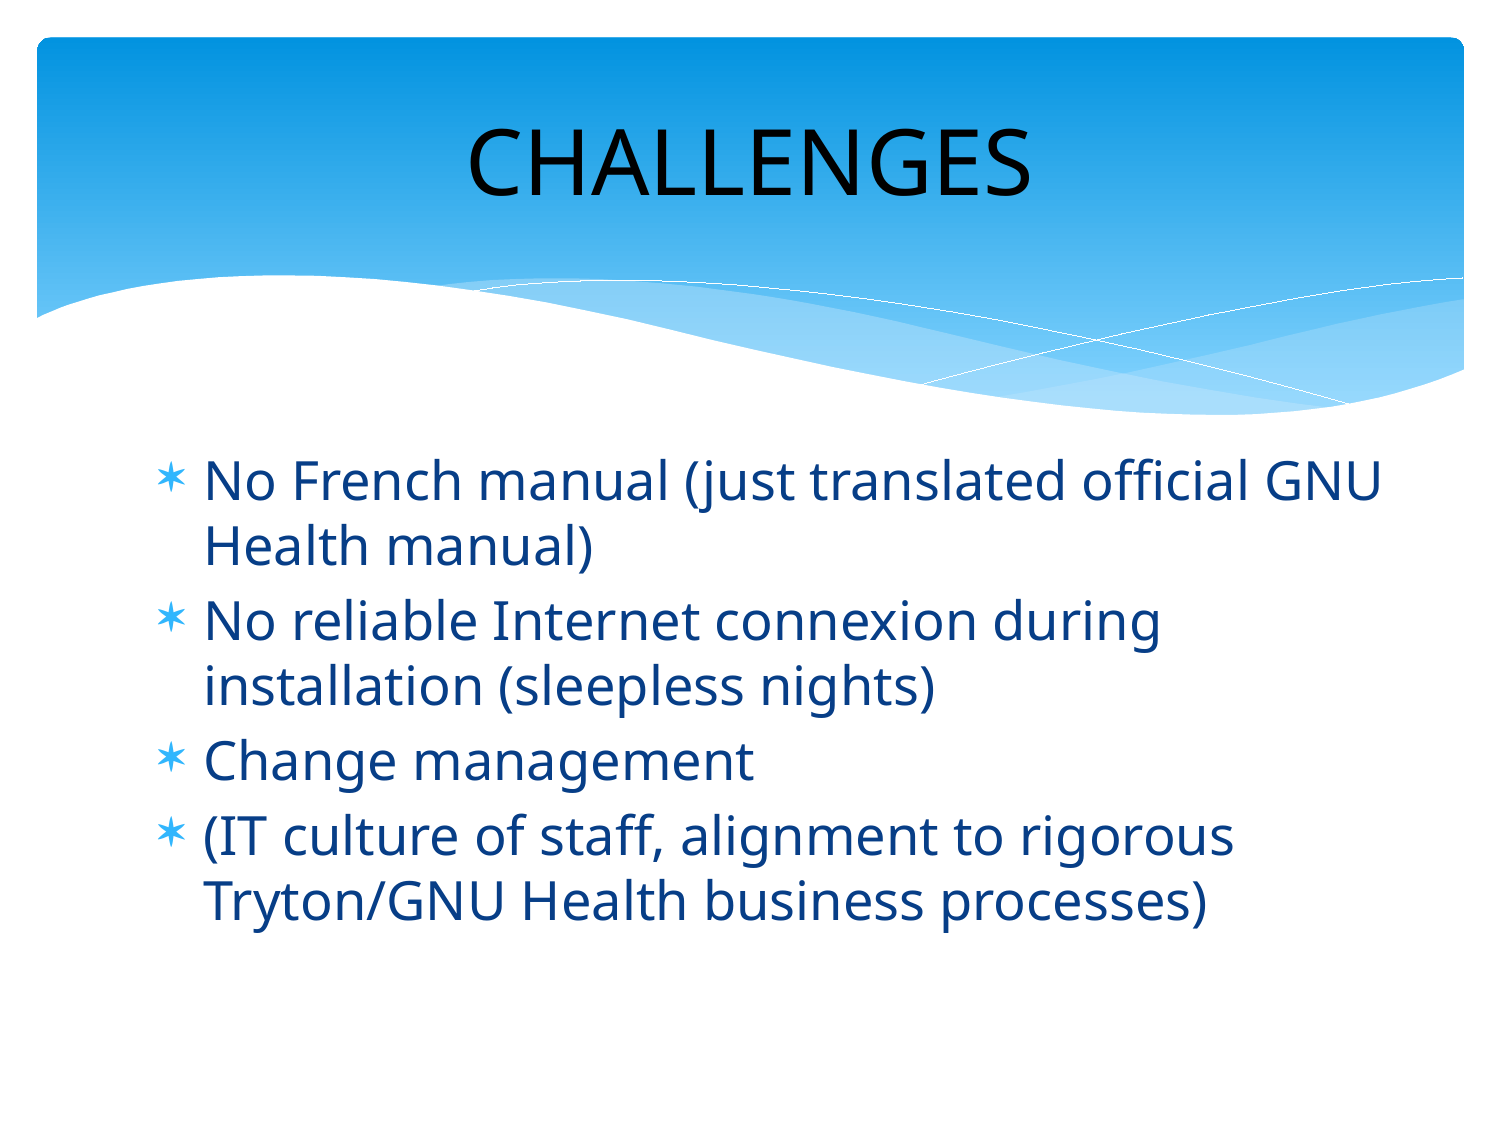

CHALLENGES
# No French manual (just translated official GNU Health manual)
No reliable Internet connexion during installation (sleepless nights)
Change management
(IT culture of staff, alignment to rigorous Tryton/GNU Health business processes)